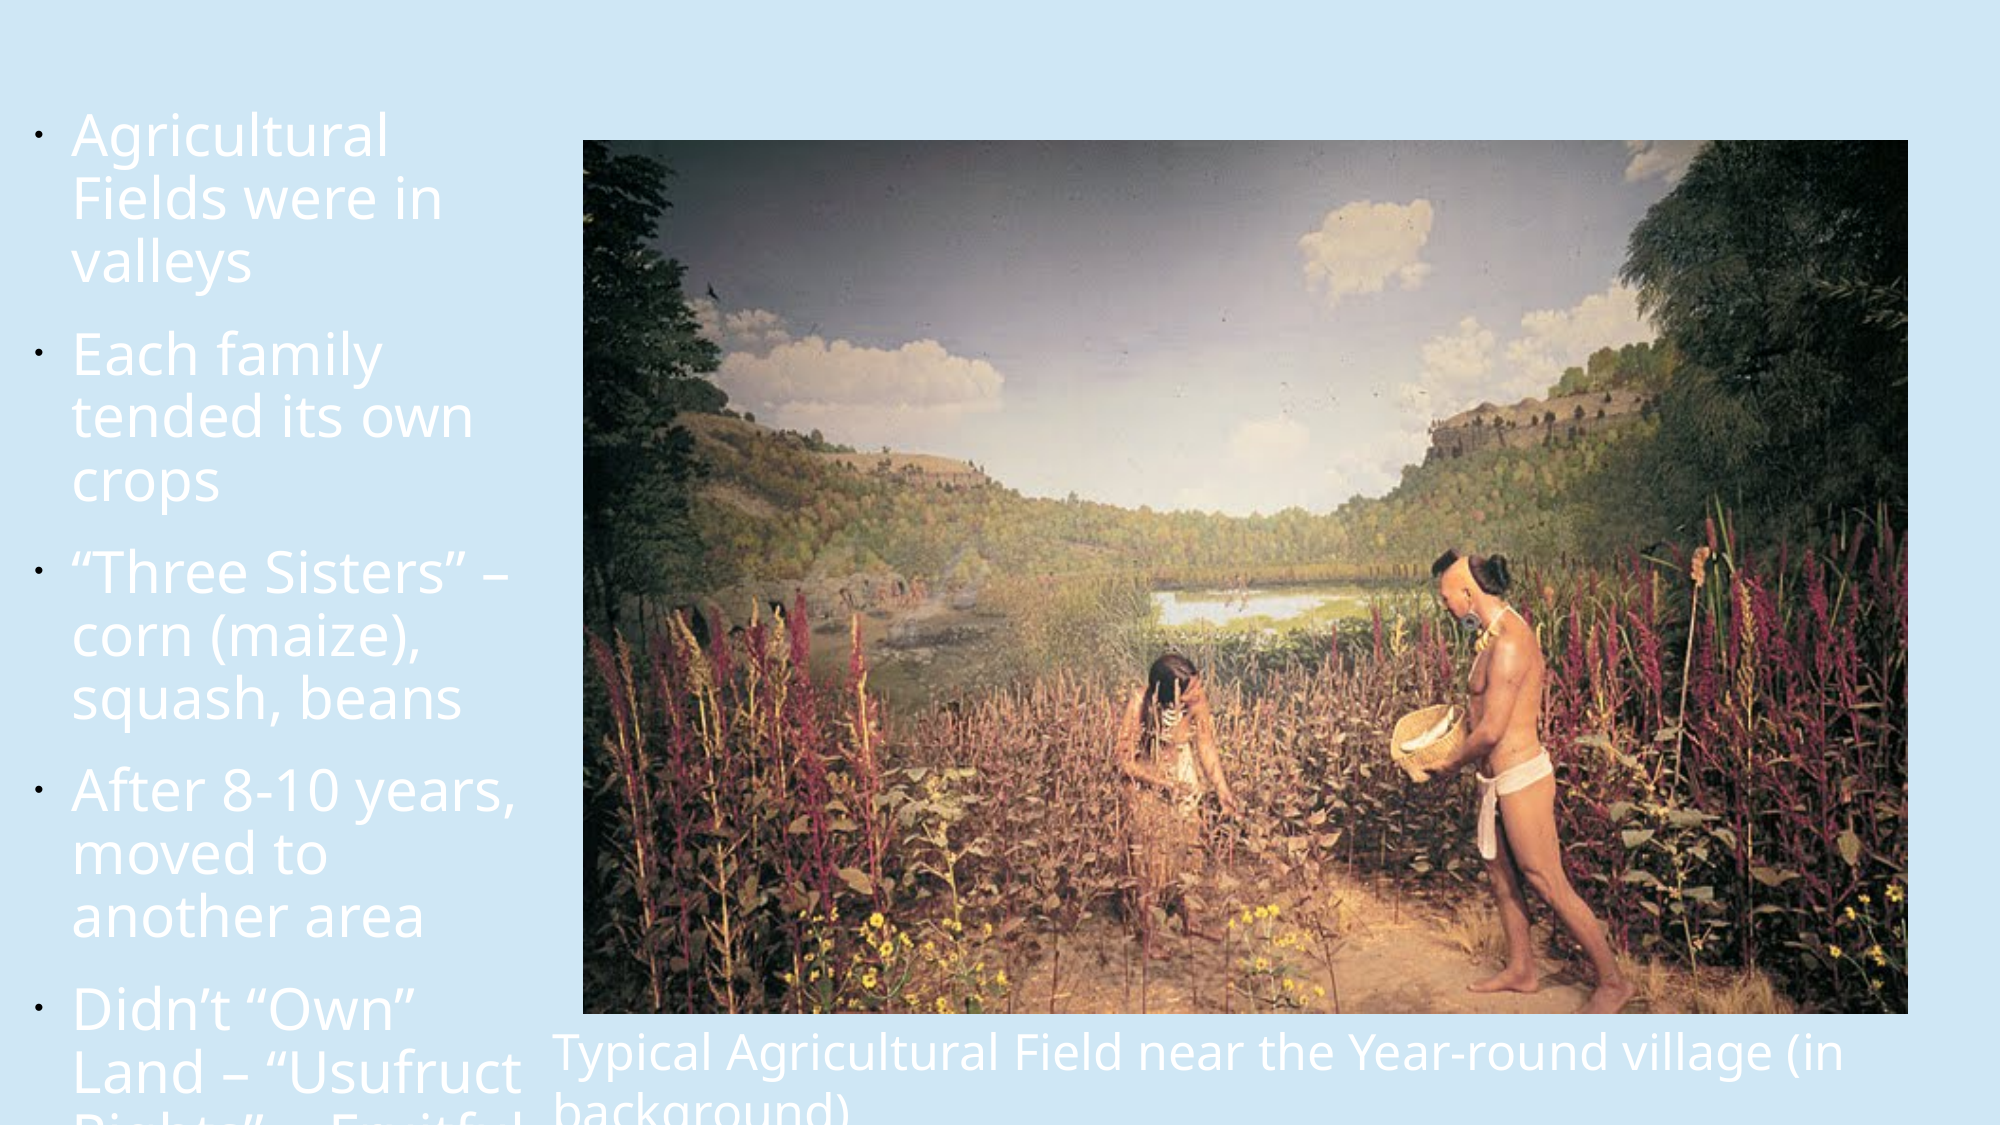

# Agricultural Fields were in valleys
Each family tended its own crops
“Three Sisters” – corn (maize), squash, beans
After 8-10 years, moved to another area
Didn’t “Own” Land – “Usufruct Rights” = Fruitful Use
Needed large land areas for planting, hunting & foraging
Sustainable and Ecological Principles
Typical Agricultural Field near the Year-round village (in background)